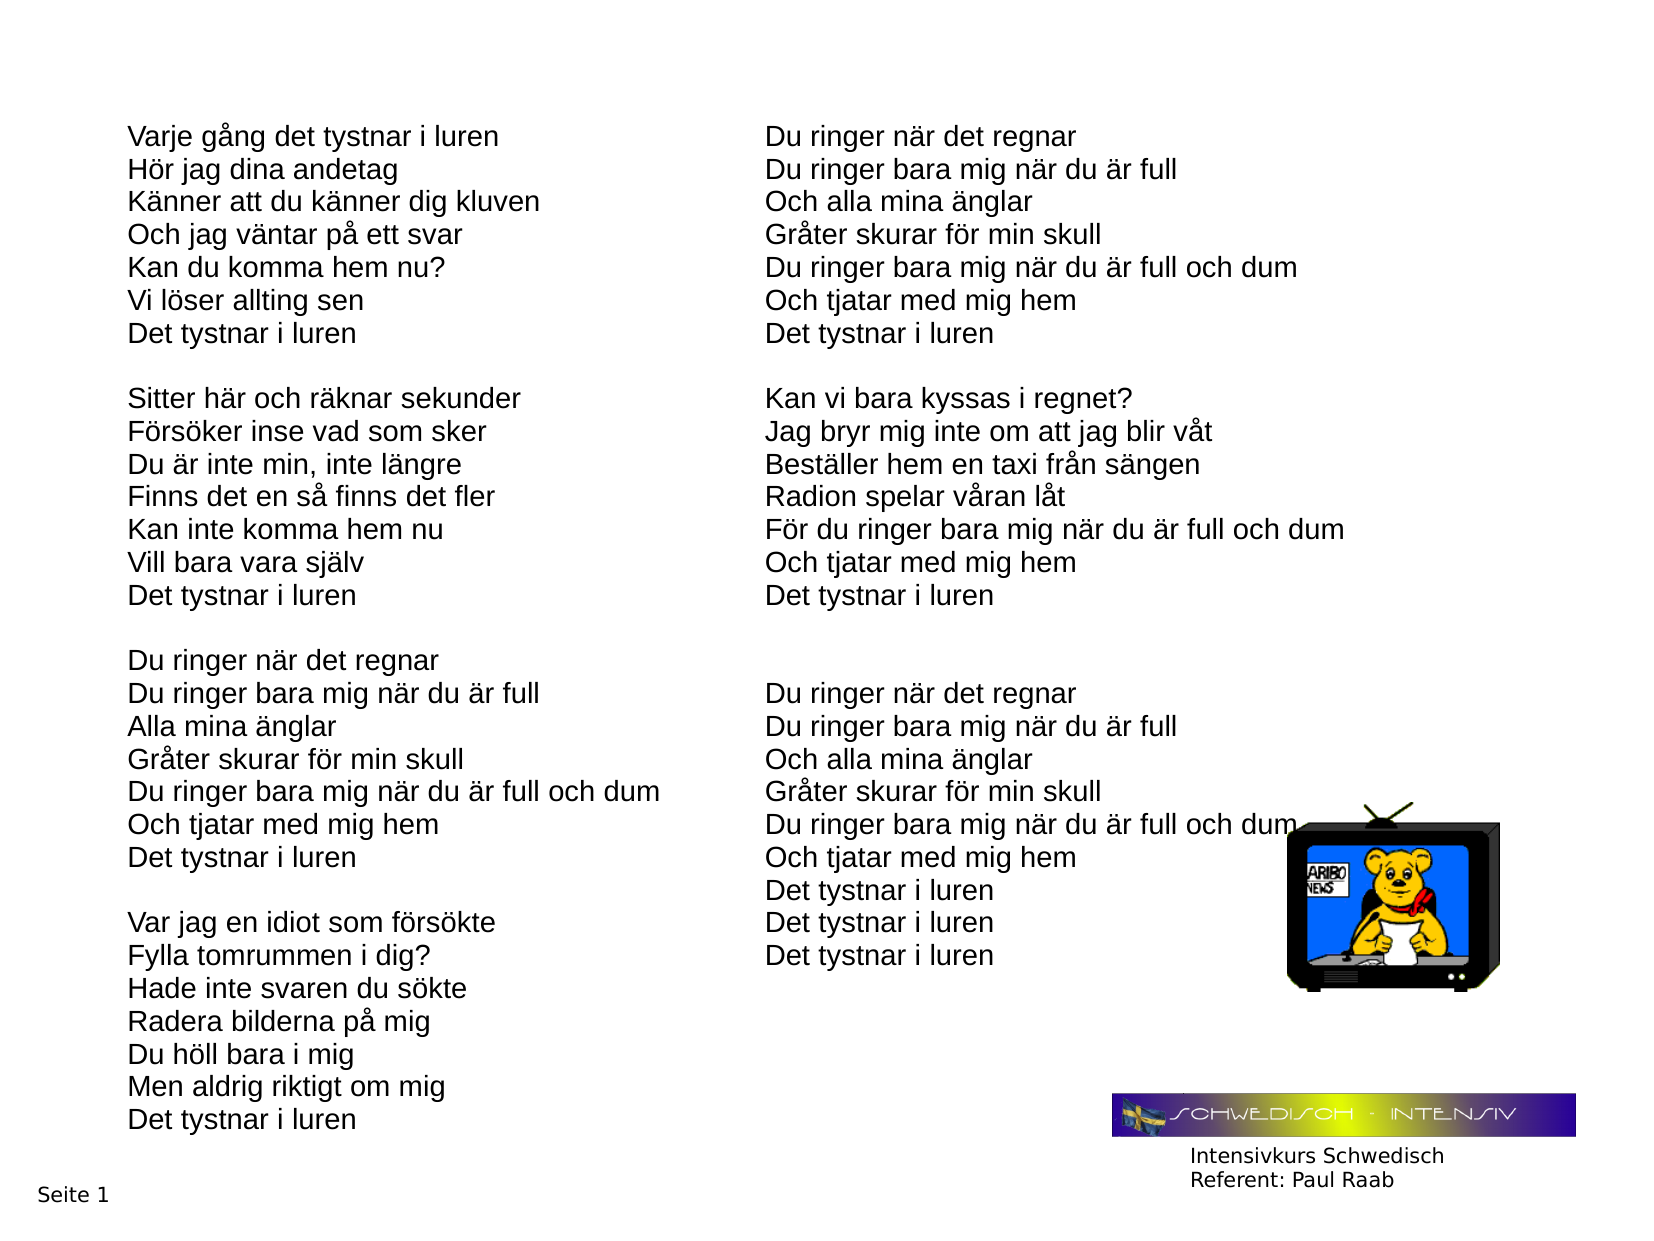

Varje gång det tystnar i luren
Hör jag dina andetag
Känner att du känner dig kluven
Och jag väntar på ett svar
Kan du komma hem nu?
Vi löser allting sen
Det tystnar i luren
Sitter här och räknar sekunder
Försöker inse vad som sker
Du är inte min, inte längre
Finns det en så finns det fler
Kan inte komma hem nu
Vill bara vara själv
Det tystnar i luren
Du ringer när det regnar
Du ringer bara mig när du är full
Alla mina änglar
Gråter skurar för min skull
Du ringer bara mig när du är full och dum
Och tjatar med mig hem
Det tystnar i luren
Var jag en idiot som försökte
Fylla tomrummen i dig?
Hade inte svaren du sökte
Radera bilderna på mig
Du höll bara i mig
Men aldrig riktigt om mig
Det tystnar i luren
Du ringer när det regnar
Du ringer bara mig när du är full
Och alla mina änglar
Gråter skurar för min skull
Du ringer bara mig när du är full och dum
Och tjatar med mig hem
Det tystnar i luren
Kan vi bara kyssas i regnet?
Jag bryr mig inte om att jag blir våt
Beställer hem en taxi från sängen
Radion spelar våran låt
För du ringer bara mig när du är full och dum
Och tjatar med mig hem
Det tystnar i luren
Du ringer när det regnar
Du ringer bara mig när du är full
Och alla mina änglar
Gråter skurar för min skull
Du ringer bara mig när du är full och dum
Och tjatar med mig hem
Det tystnar i luren
Det tystnar i luren
Det tystnar i luren